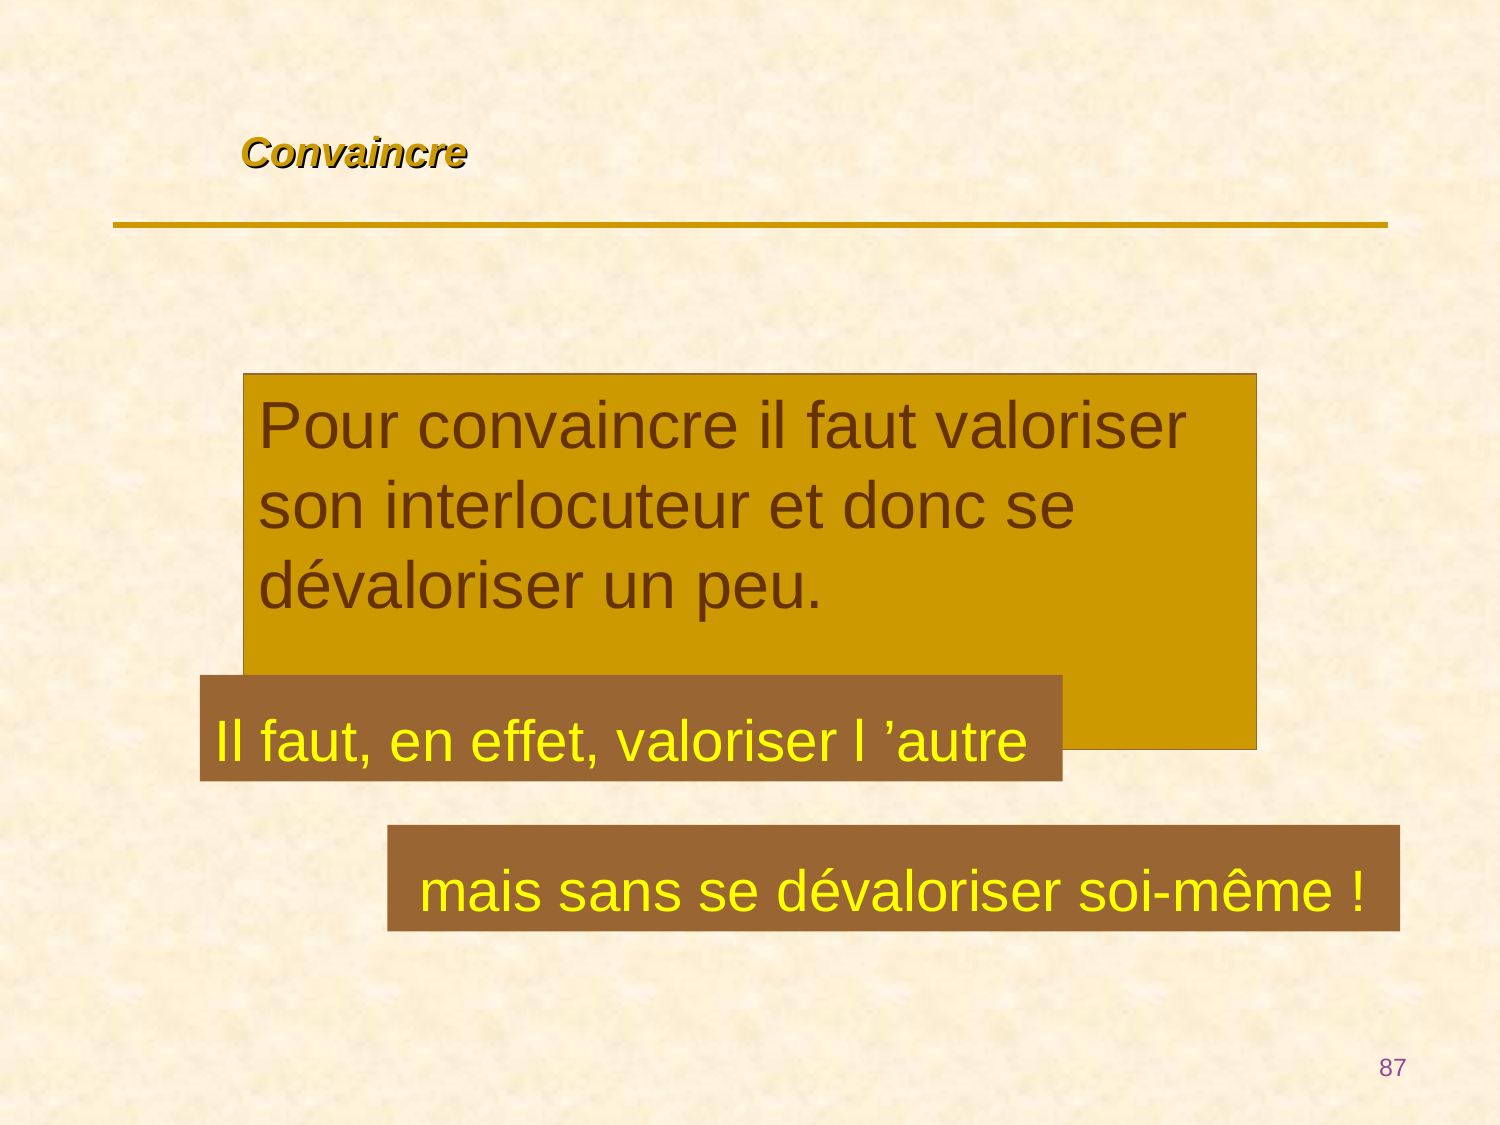

Convaincre
Pour convaincre il faut valoriser son interlocuteur et donc se dévaloriser un peu.
Vrai / Faux ?
Il faut, en effet, valoriser l ’autre
mais sans se dévaloriser soi-même !
87